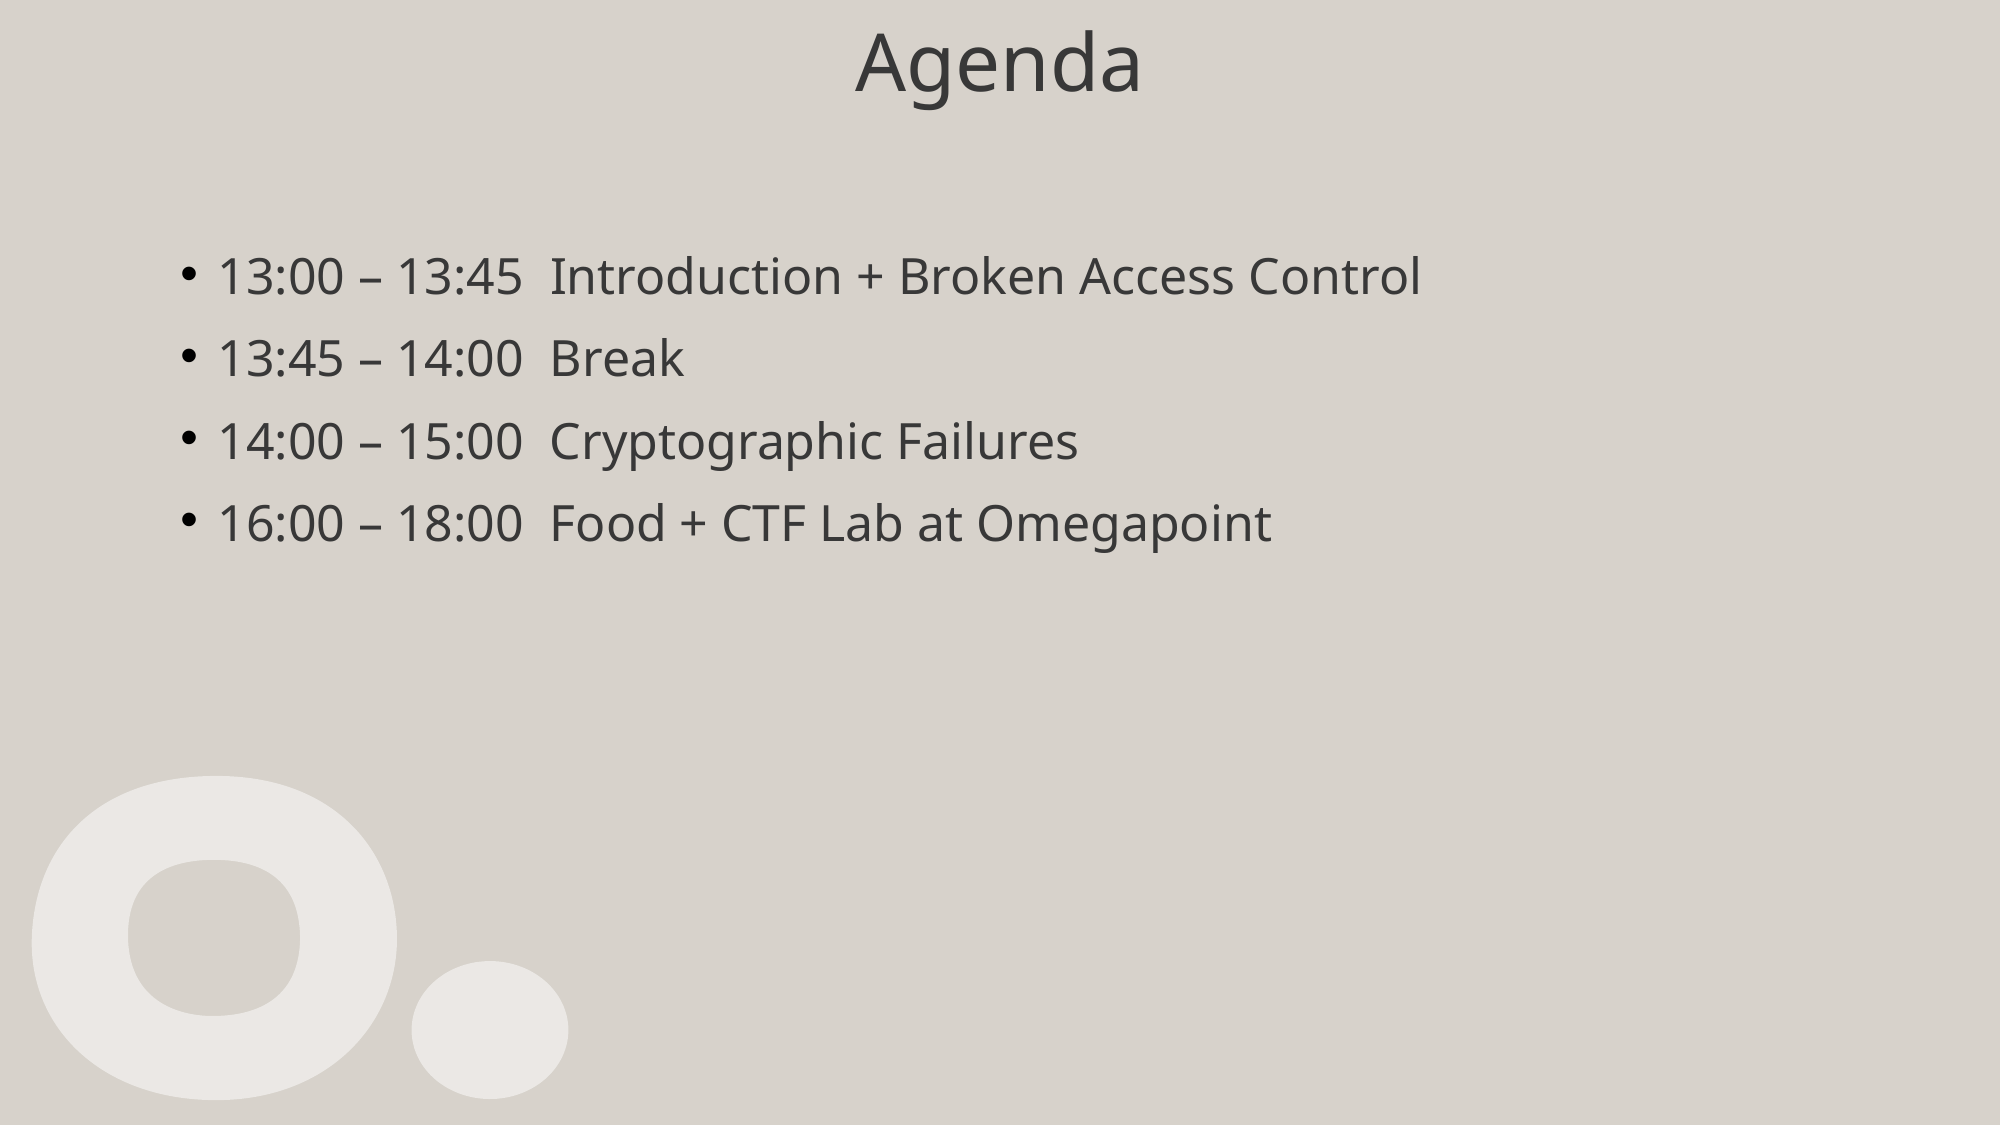

Agenda
13:00 – 13:45 Introduction + Broken Access Control
13:45 – 14:00 Break
14:00 – 15:00 Cryptographic Failures
16:00 – 18:00 Food + CTF Lab at Omegapoint
#